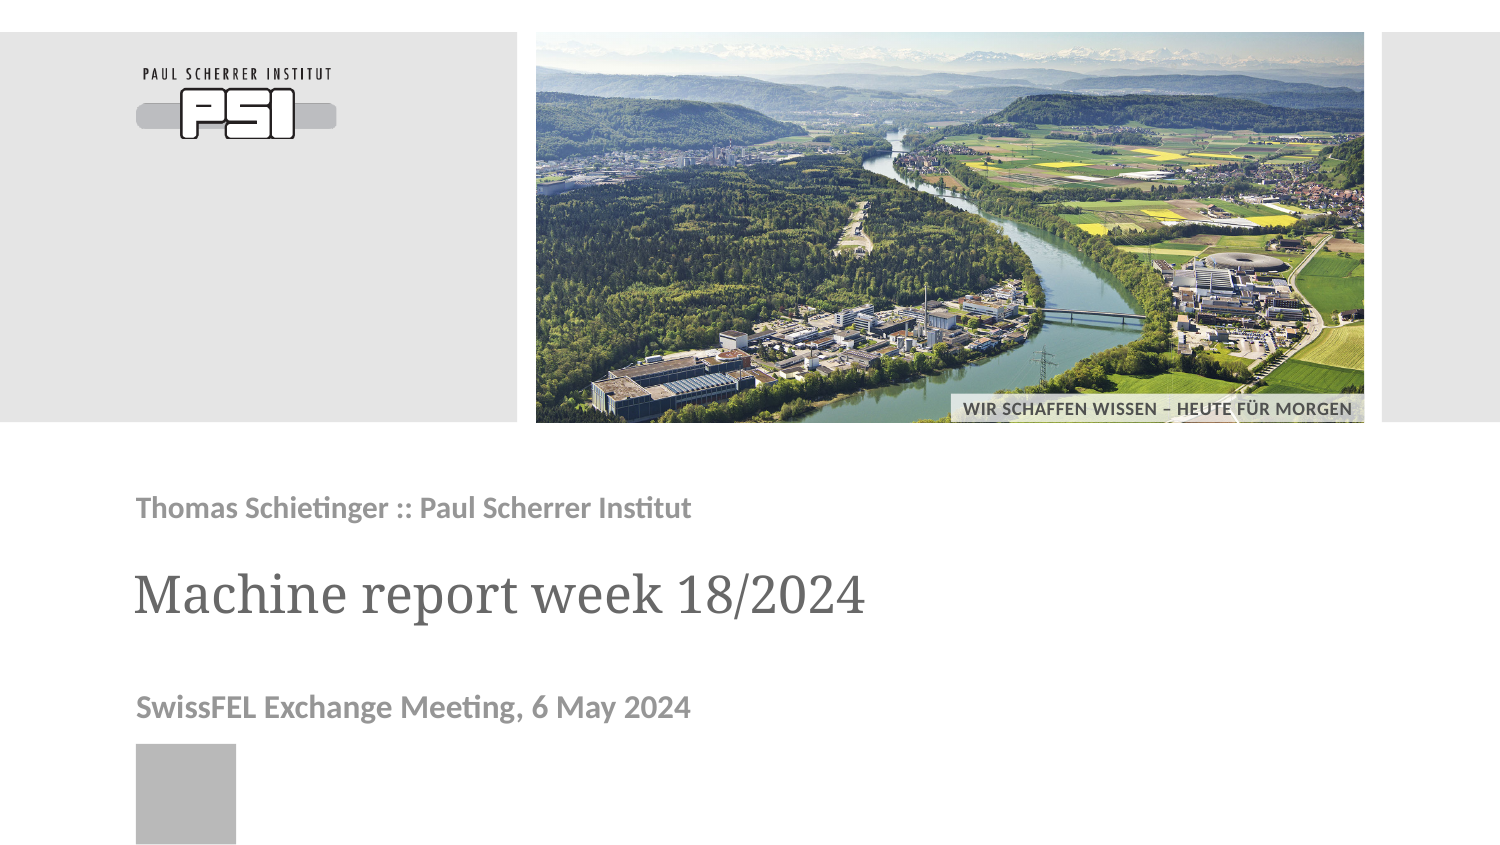

Thomas Schietinger :: Paul Scherrer Institut
# Machine report week 18/2024
SwissFEL Exchange Meeting, 6 May 2024